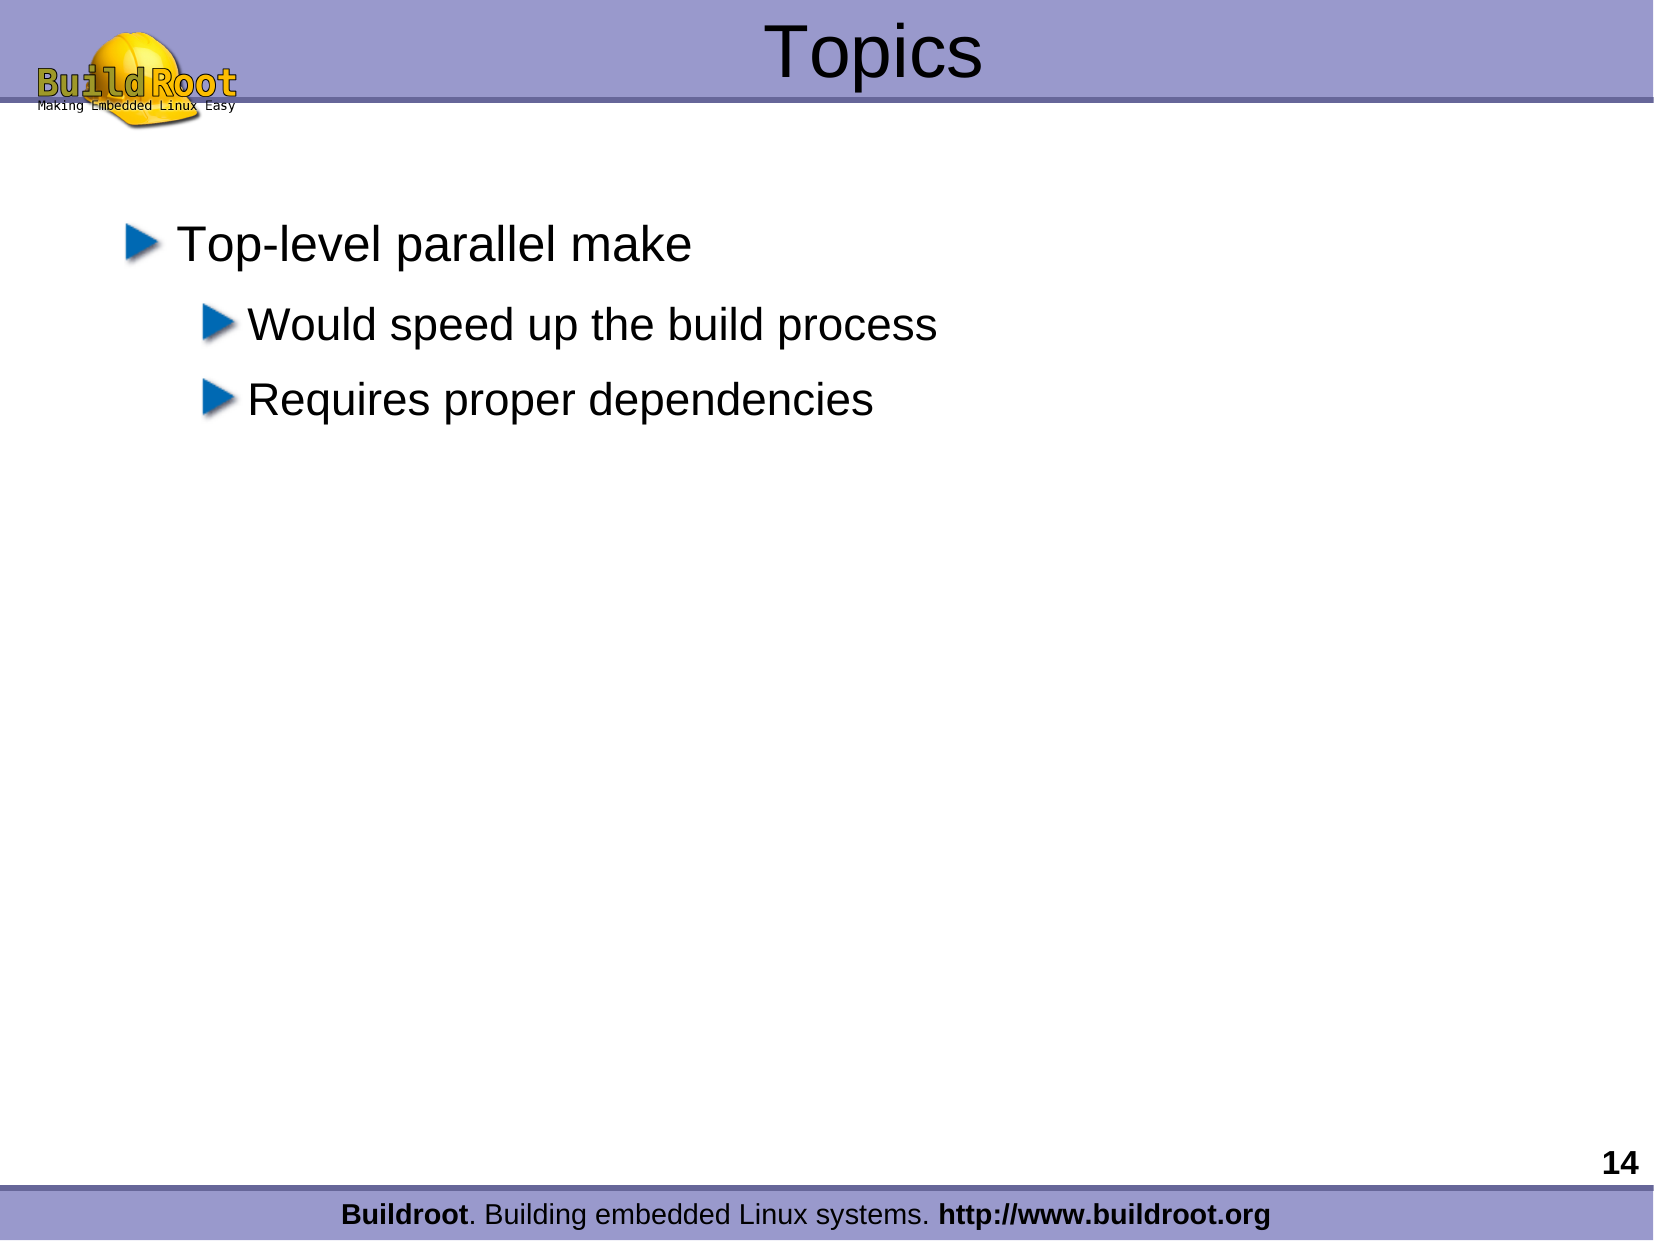

# Topics
Top-level parallel make
Would speed up the build process
Requires proper dependencies